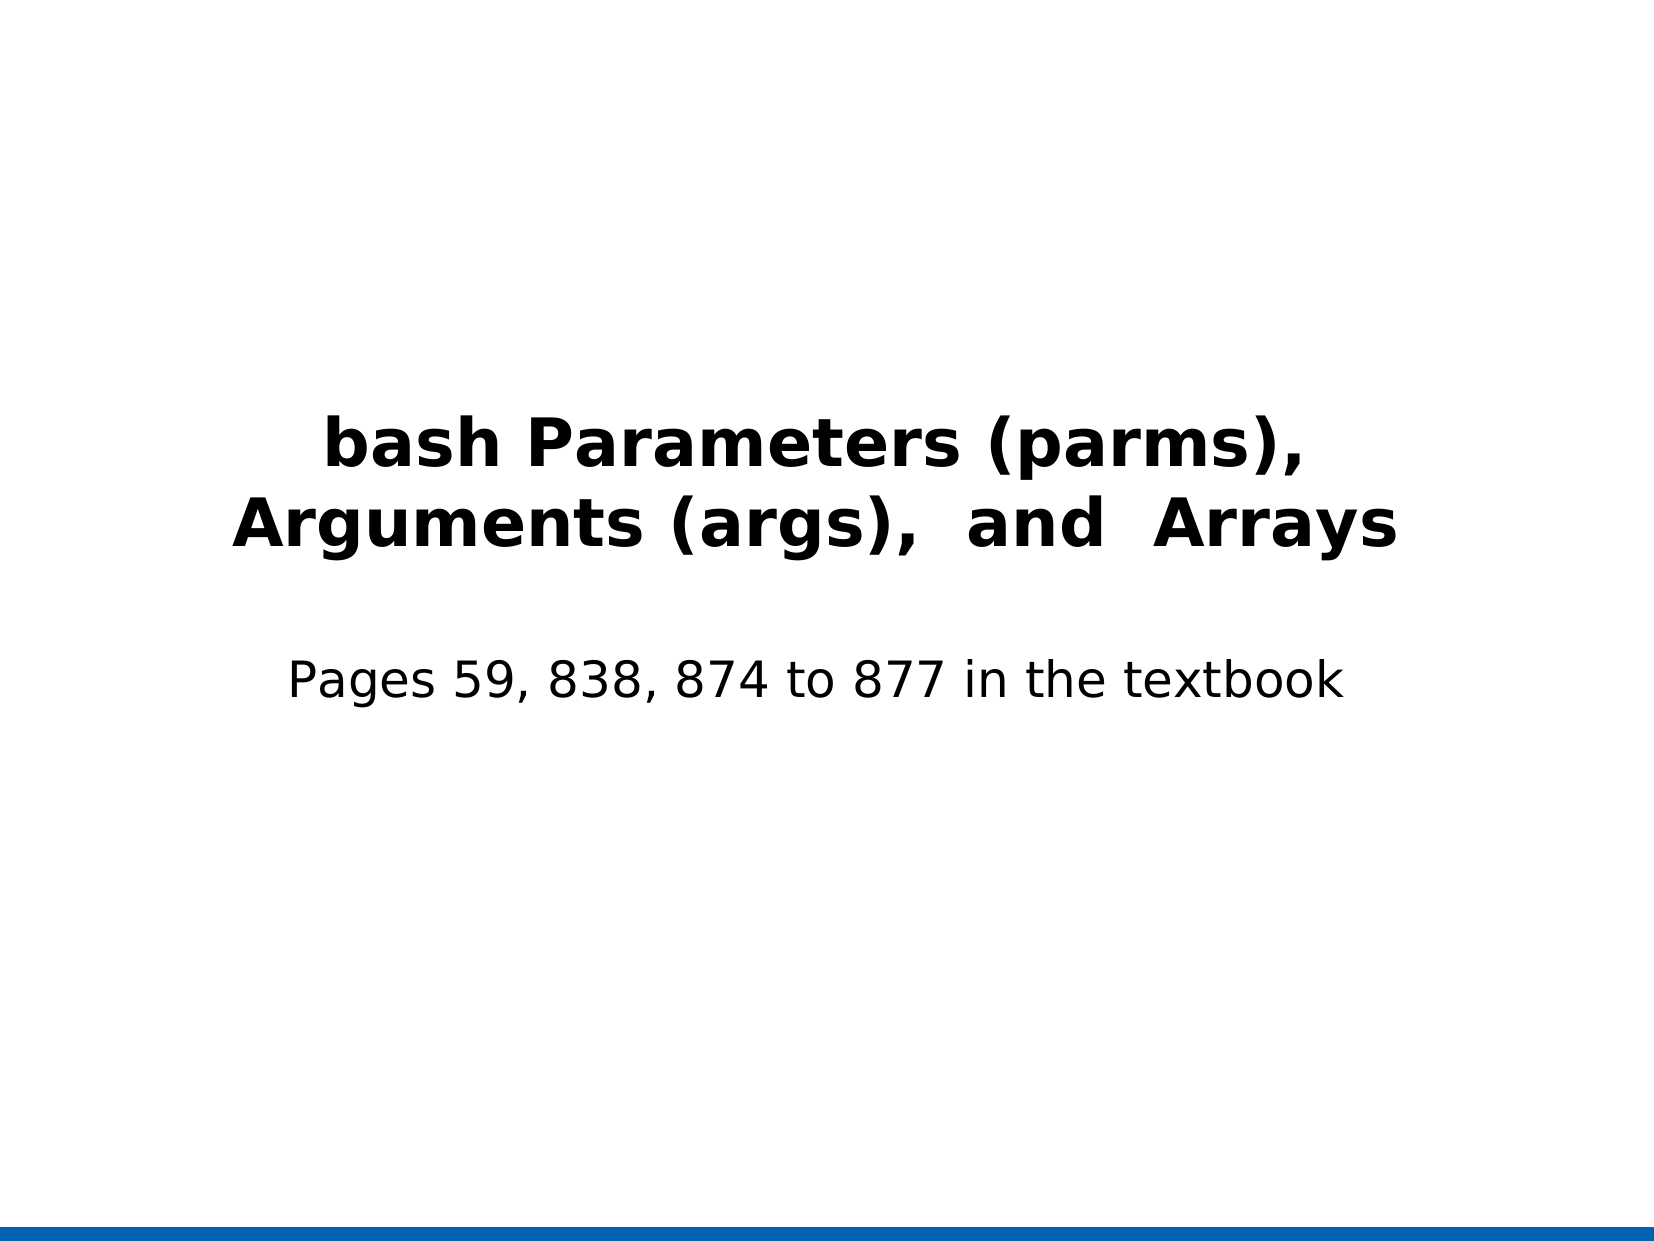

# bash Parameters (parms), Arguments (args), and Arrays
Pages 59, 838, 874 to 877 in the textbook